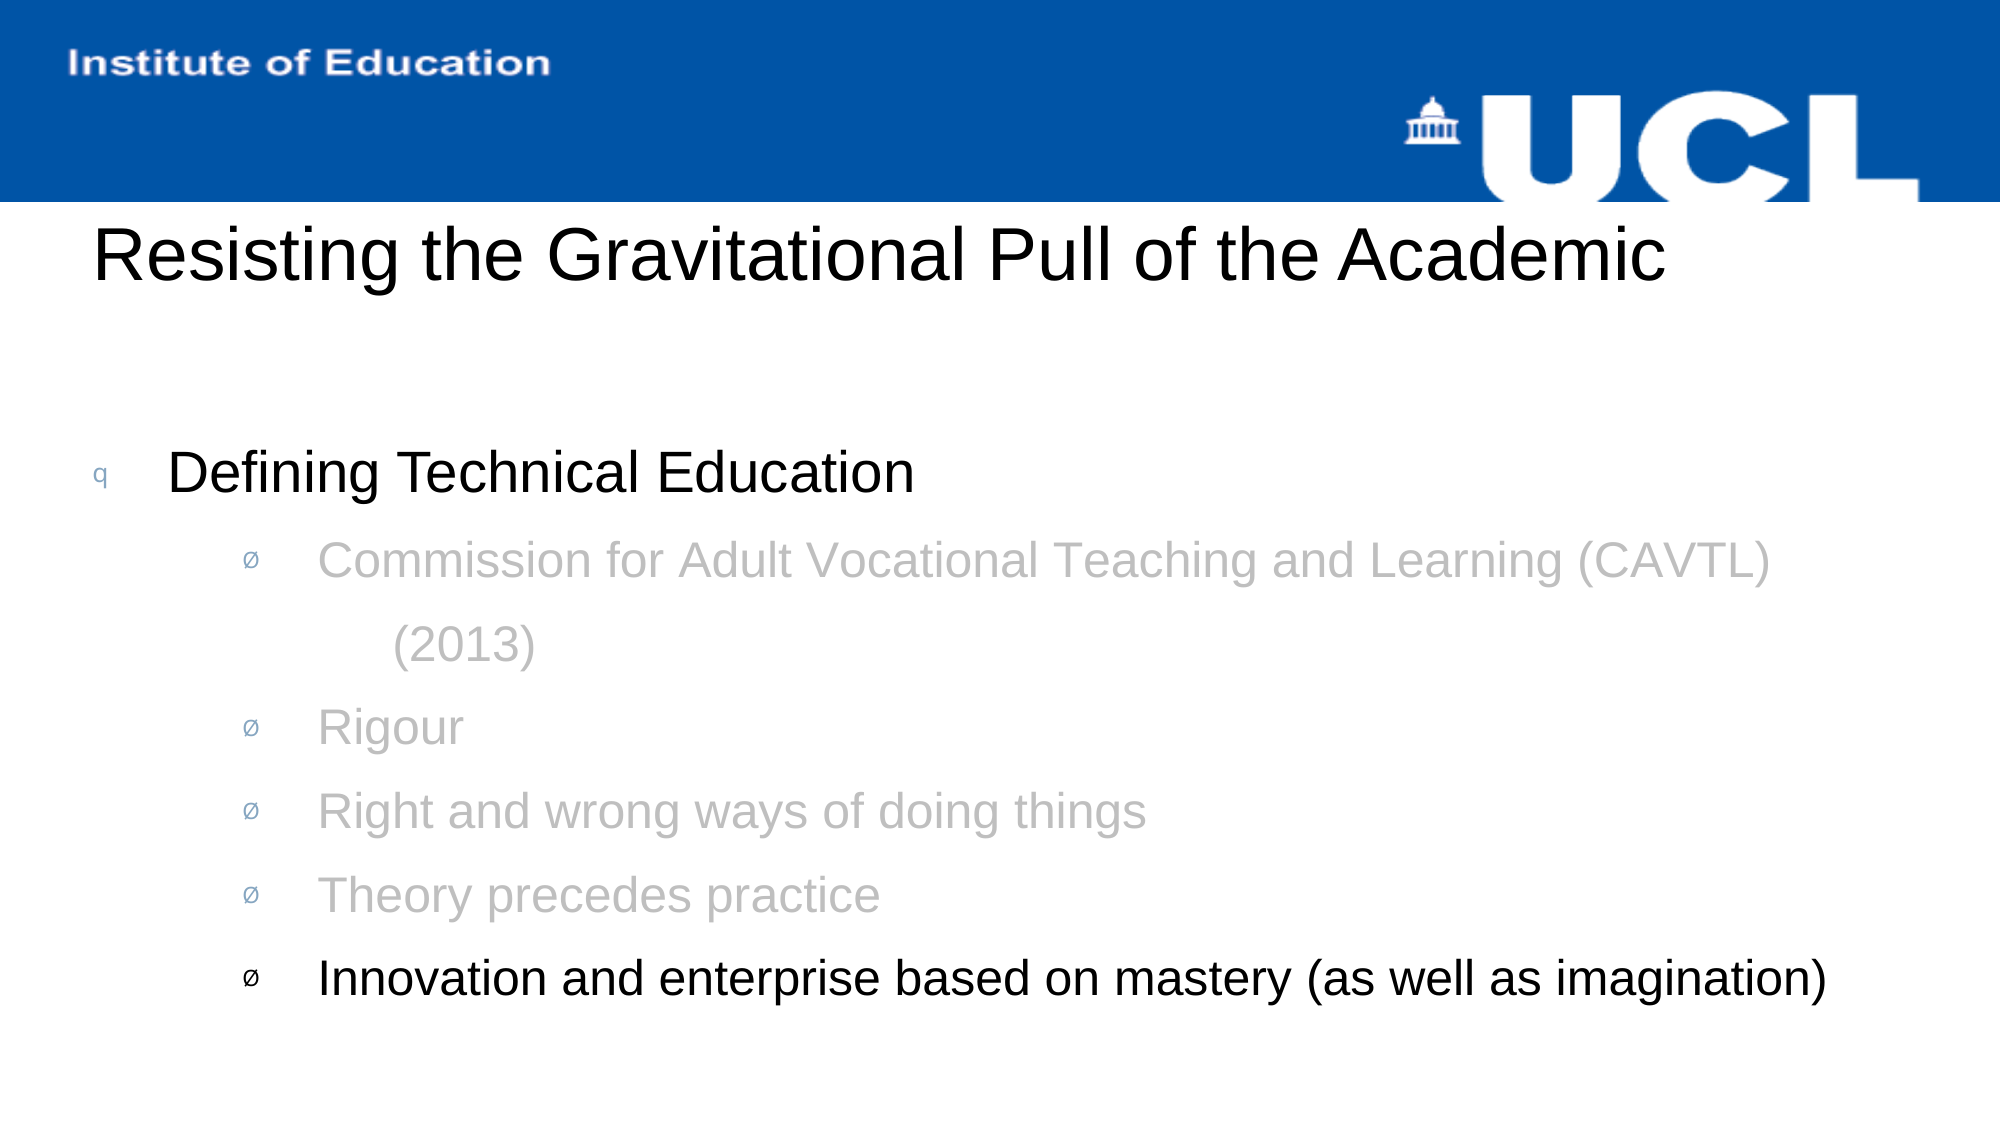

Resisting the Gravitational Pull of the Academic
Defining Technical Education
Commission for Adult Vocational Teaching and Learning (CAVTL) (2013)
Rigour
Right and wrong ways of doing things
Theory precedes practice
Innovation and enterprise based on mastery (as well as imagination)